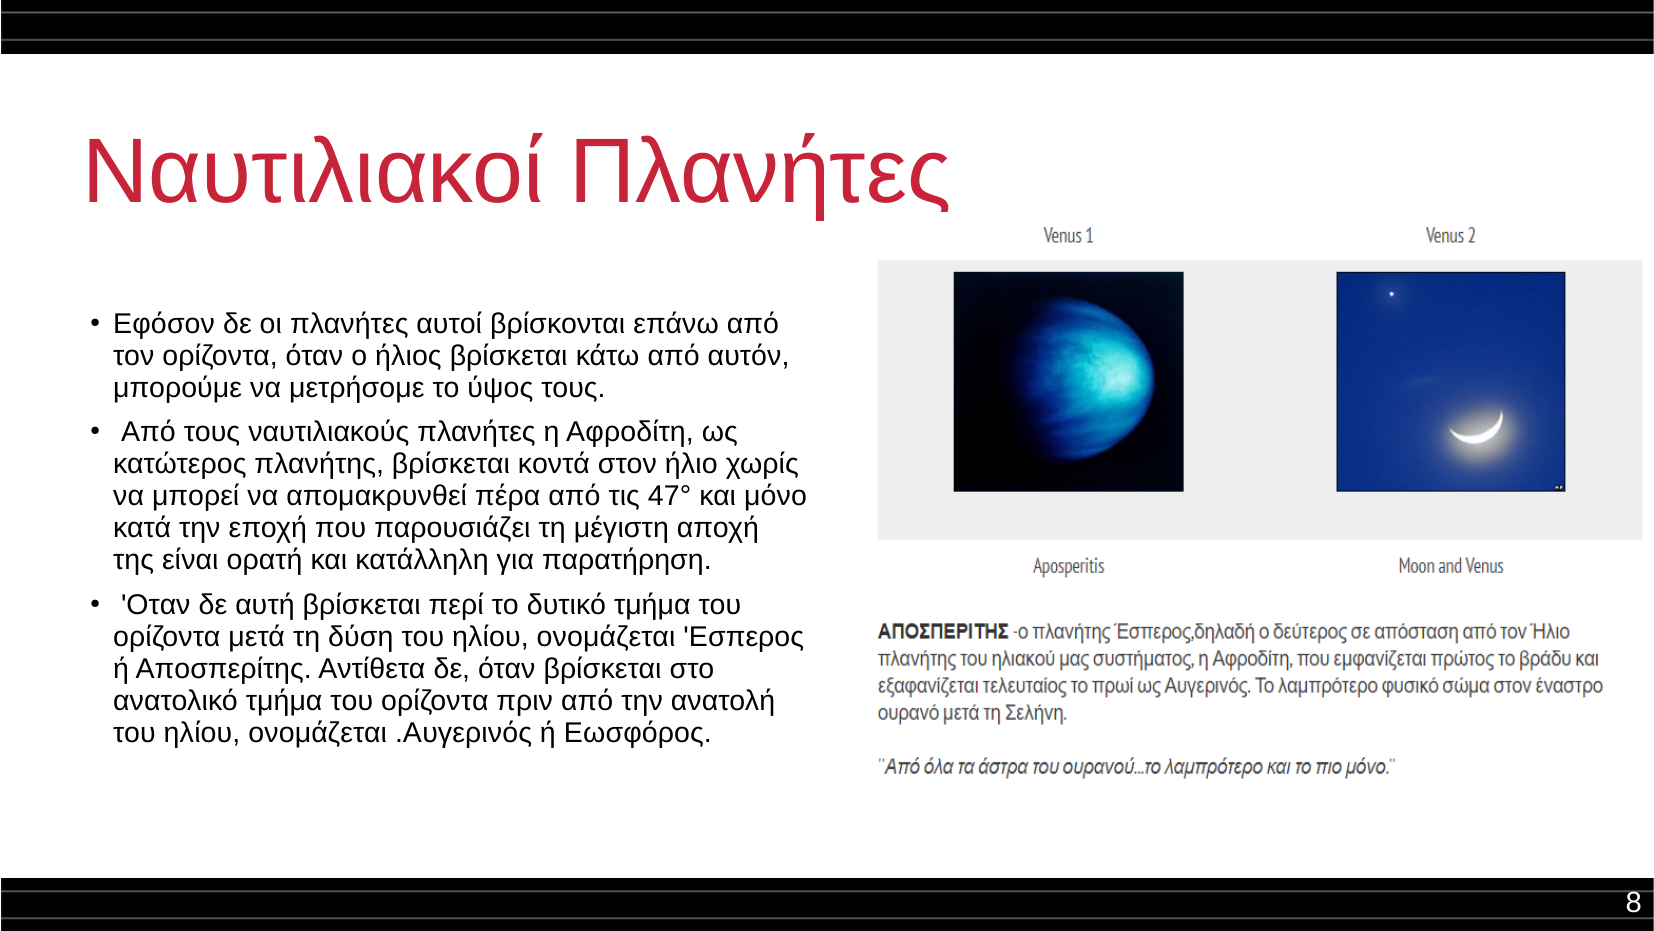

# Ναυτιλιακοί Πλανήτες
Εφόσον δε οι πλανήτες αυτοί βρίσκονται επάνω από τον ορίζοντα, όταν ο ήλιος βρίσκεται κάτω από αυτόν, μπορούμε να μετρήσομε το ύψος τους.
 Από τους ναυτιλιακούς πλανήτες η Αφροδίτη, ως κατώτερος πλανήτης, βρίσκεται κοντά στον ήλιο χωρίς να μπορεί να απομακρυνθεί πέρα από τις 47° και μόνο κατά την εποχή που παρουσιάζει τη μέγιστη αποχή της είναι ορατή και κατάλληλη για παρατήρηση.
 'Οταν δε αυτή βρίσκεται περί το δυτικό τμήμα του ορίζοντα μετά τη δύση του ηλίου, ονομάζεται 'Εσπερος ή Αποσπερίτης. Αντίθετα δε, όταν βρίσκεται στο ανατολικό τμήμα του ορίζοντα πριν από την ανατολή του ηλίου, ονομάζεται .Αυγερινός ή Εωσφόρος.